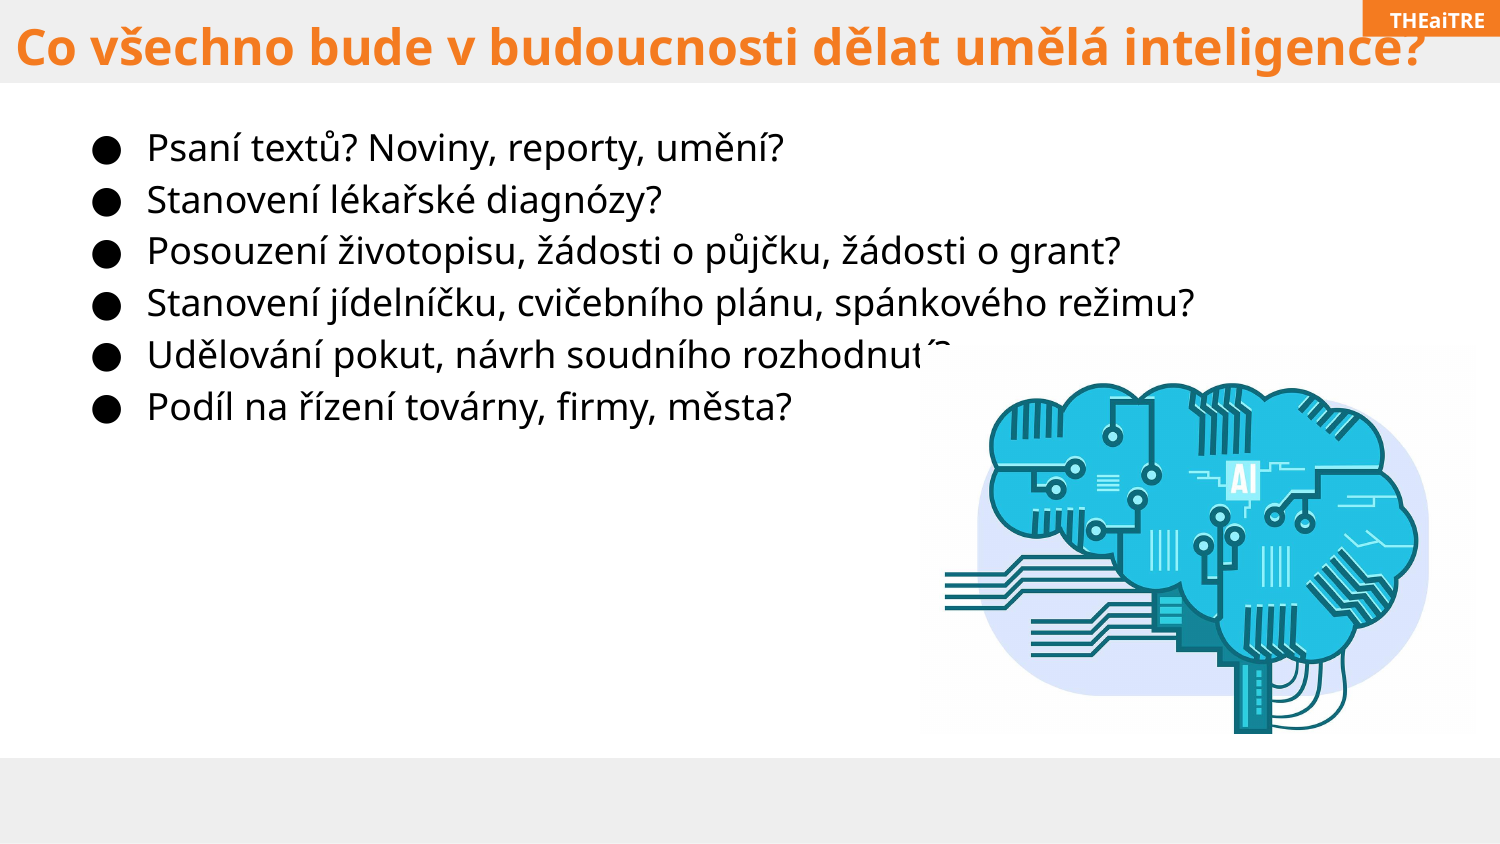

Co všechno bude v budoucnosti dělat umělá inteligence?
THEaiTRE
# Psaní textů? Noviny, reporty, umění?
Stanovení lékařské diagnózy?
Posouzení životopisu, žádosti o půjčku, žádosti o grant?
Stanovení jídelníčku, cvičebního plánu, spánkového režimu?
Udělování pokut, návrh soudního rozhodnutí?
Podíl na řízení továrny, firmy, města?